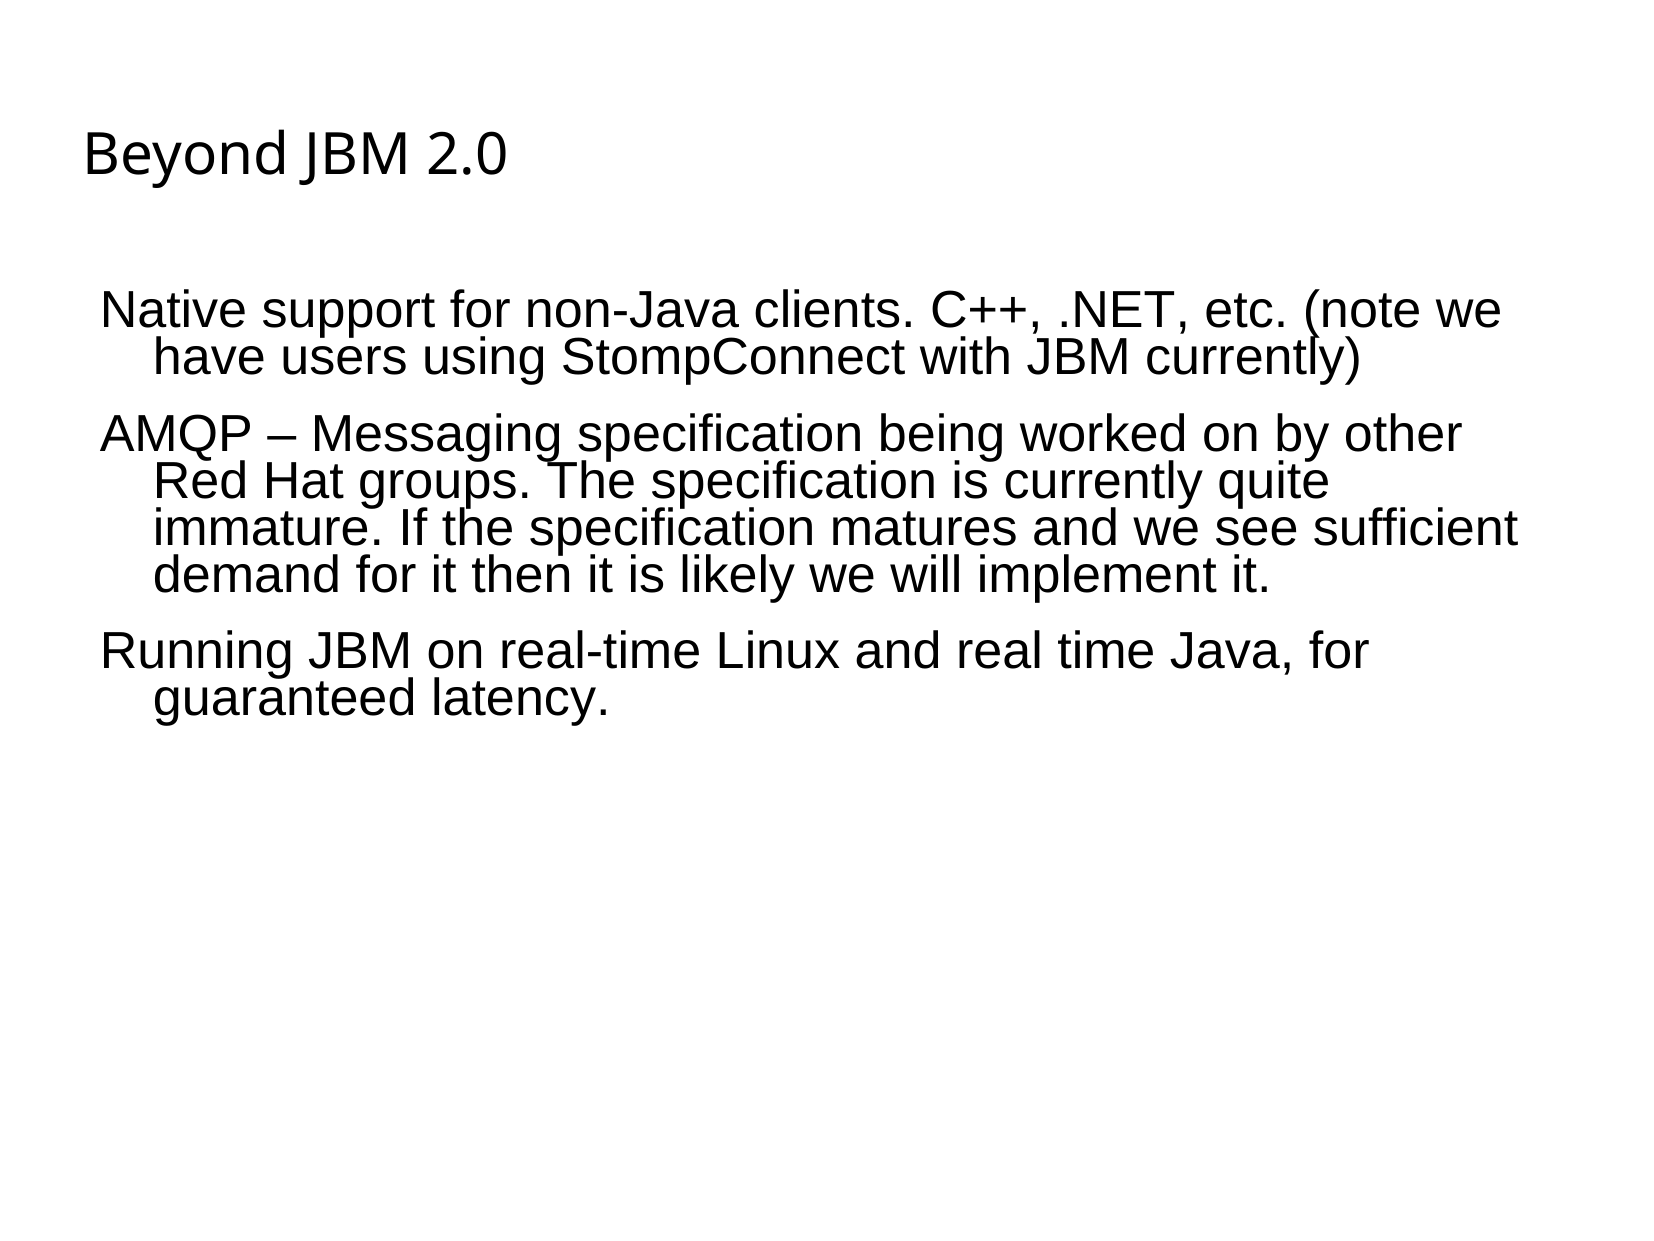

# Beyond JBM 2.0
Native support for non-Java clients. C++, .NET, etc. (note we have users using StompConnect with JBM currently)
AMQP – Messaging specification being worked on by other Red Hat groups. The specification is currently quite immature. If the specification matures and we see sufficient demand for it then it is likely we will implement it.
Running JBM on real-time Linux and real time Java, for guaranteed latency.